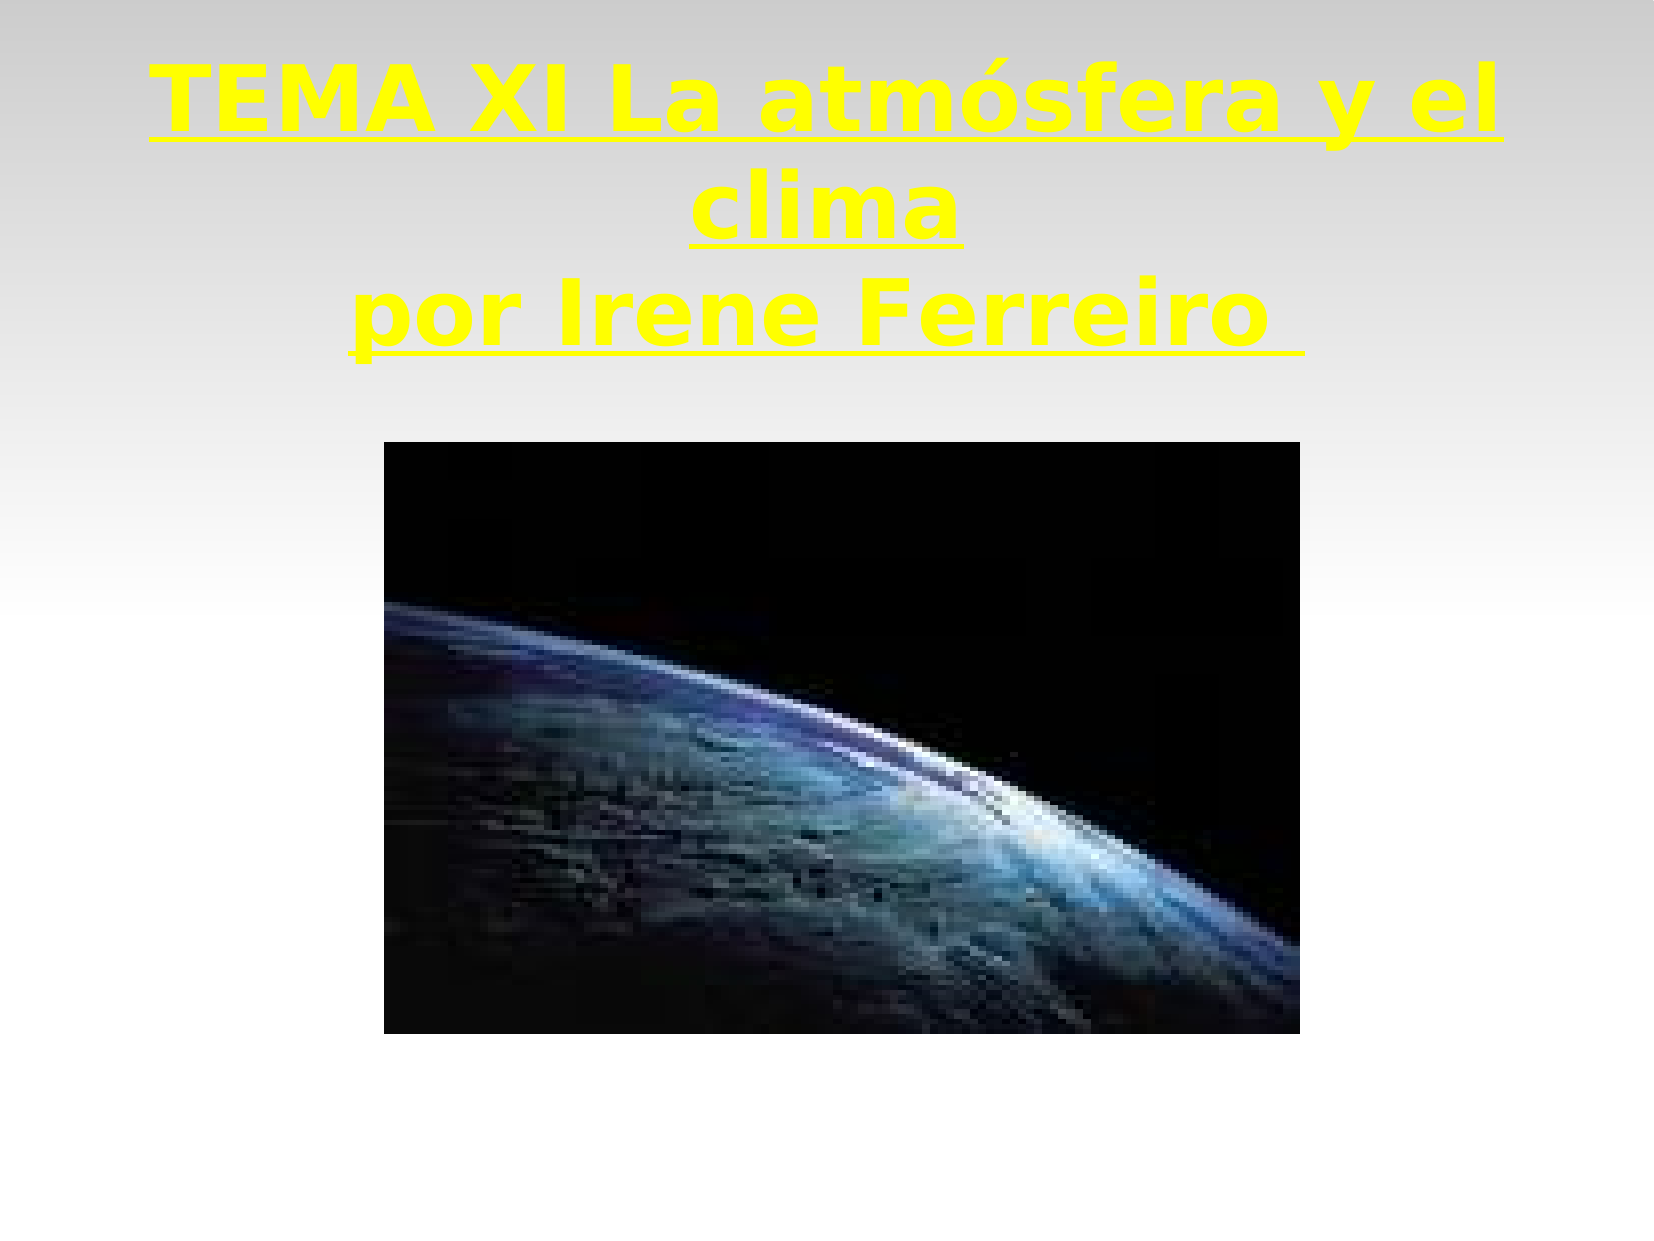

# TEMA XI La atmósfera y el clima por Irene Ferreiro